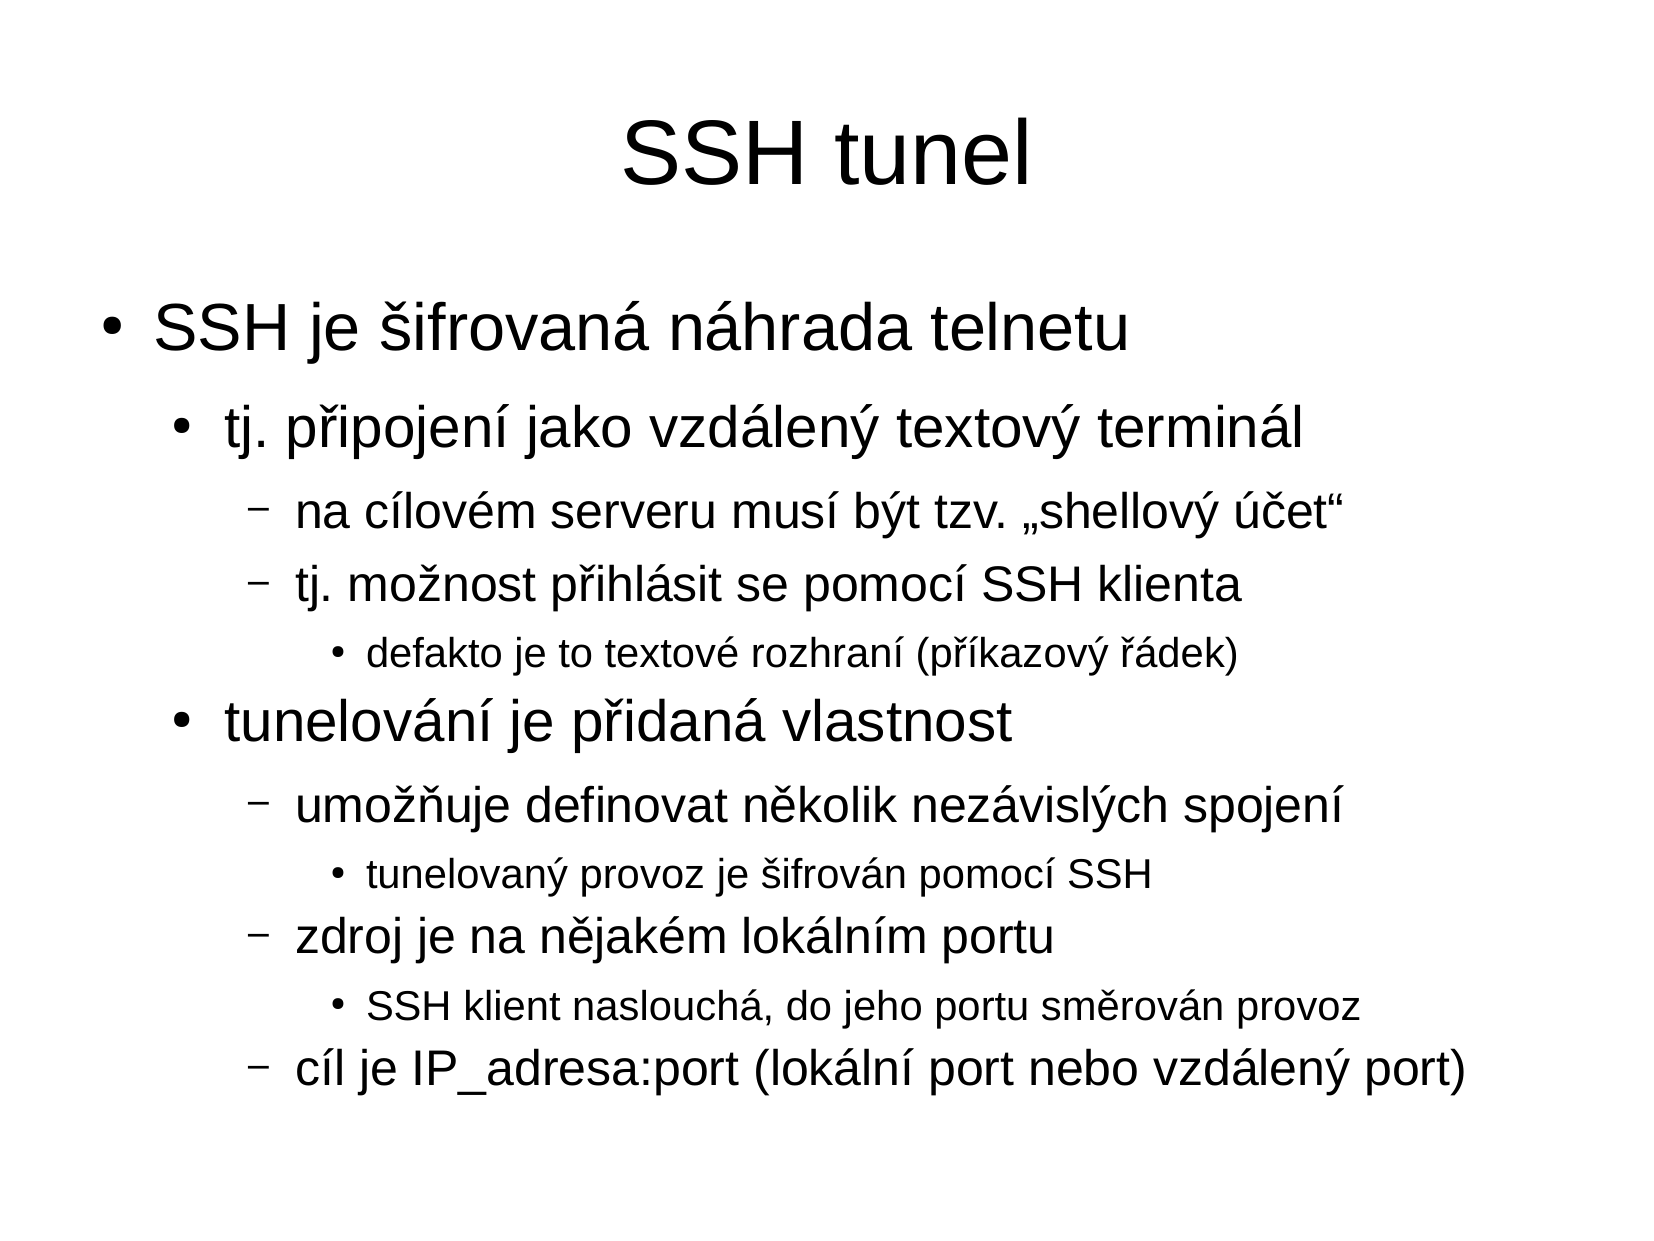

# SSH tunel
SSH je šifrovaná náhrada telnetu
tj. připojení jako vzdálený textový terminál
na cílovém serveru musí být tzv. „shellový účet“
tj. možnost přihlásit se pomocí SSH klienta
defakto je to textové rozhraní (příkazový řádek)
tunelování je přidaná vlastnost
umožňuje definovat několik nezávislých spojení
tunelovaný provoz je šifrován pomocí SSH
zdroj je na nějakém lokálním portu
SSH klient naslouchá, do jeho portu směrován provoz
cíl je IP_adresa:port (lokální port nebo vzdálený port)